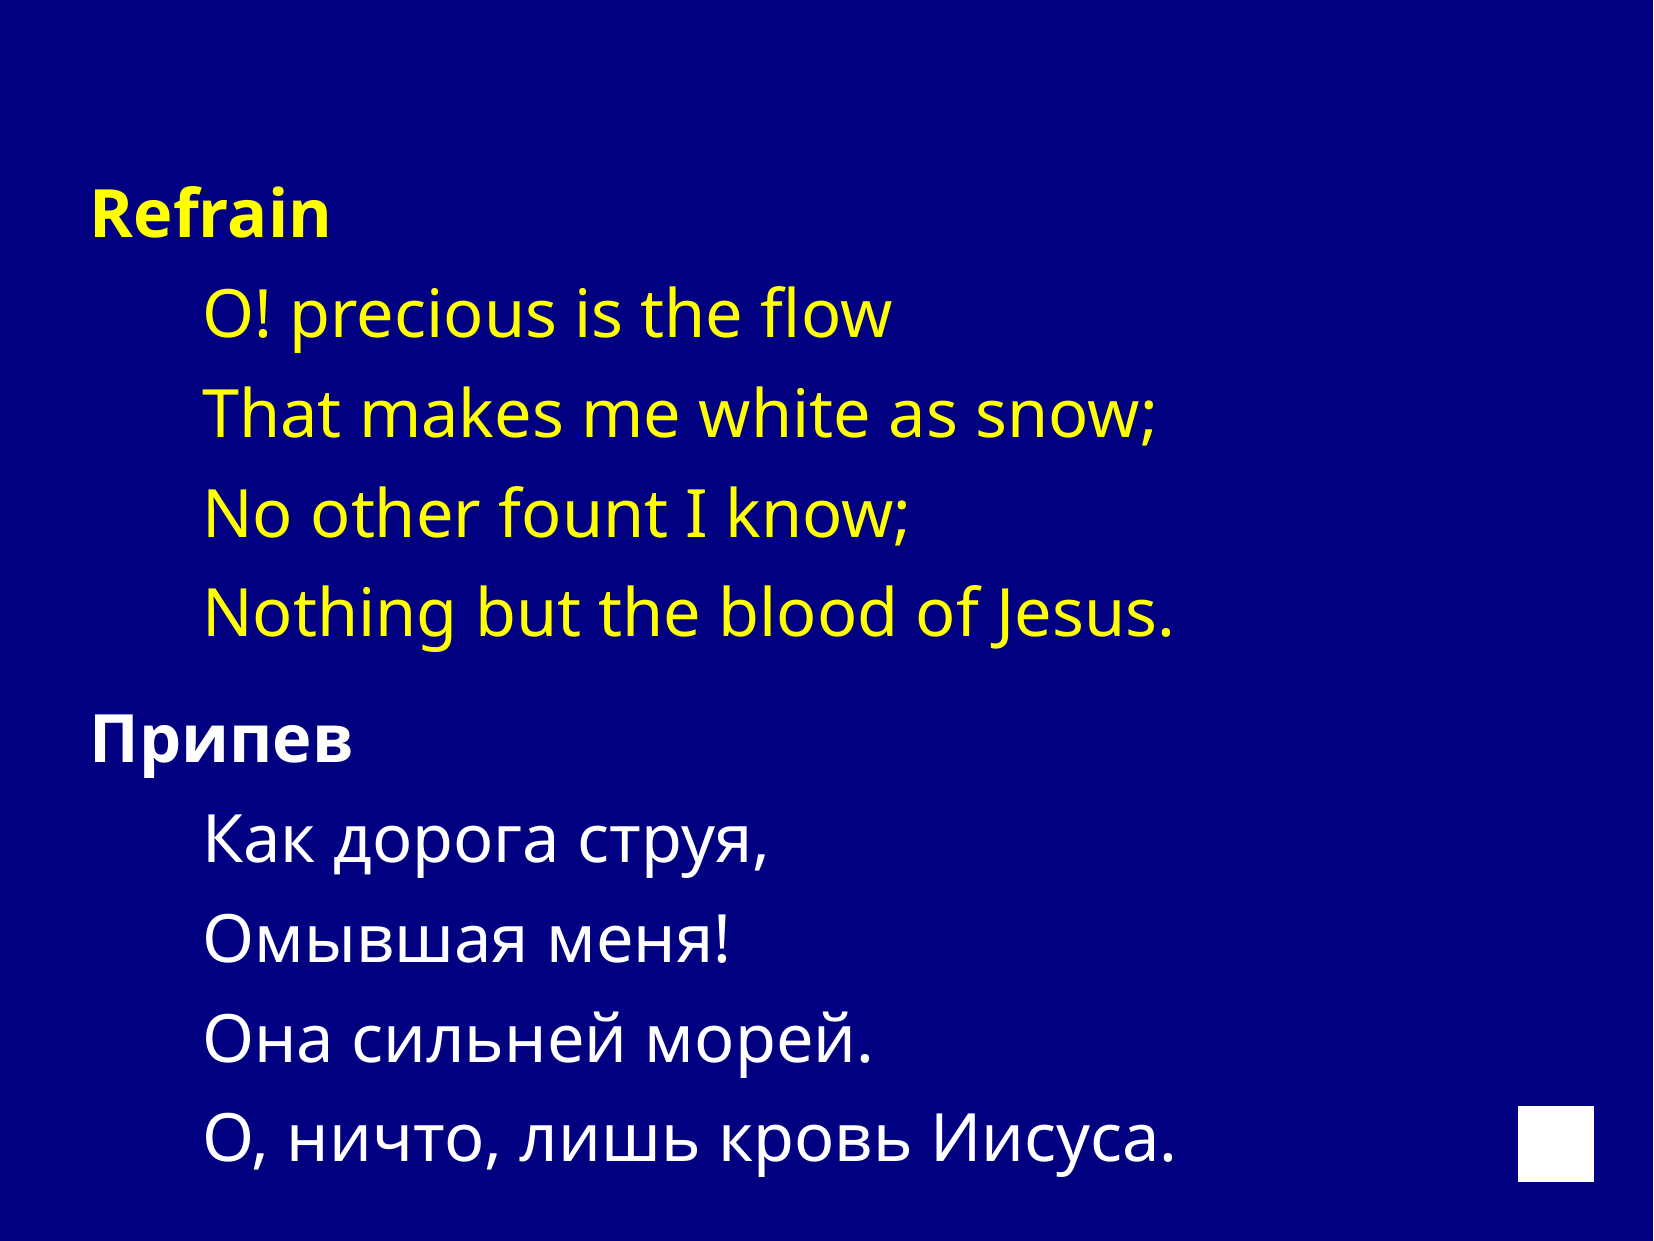

Refrain
	O! precious is the flow
	That makes me white as snow;
	No other fount I know;
	Nothing but the blood of Jesus.
Припев
	Как дорога струя,
	Омывшая меня!
	Она сильней морей.
	О, ничто, лишь кровь Иисуса.